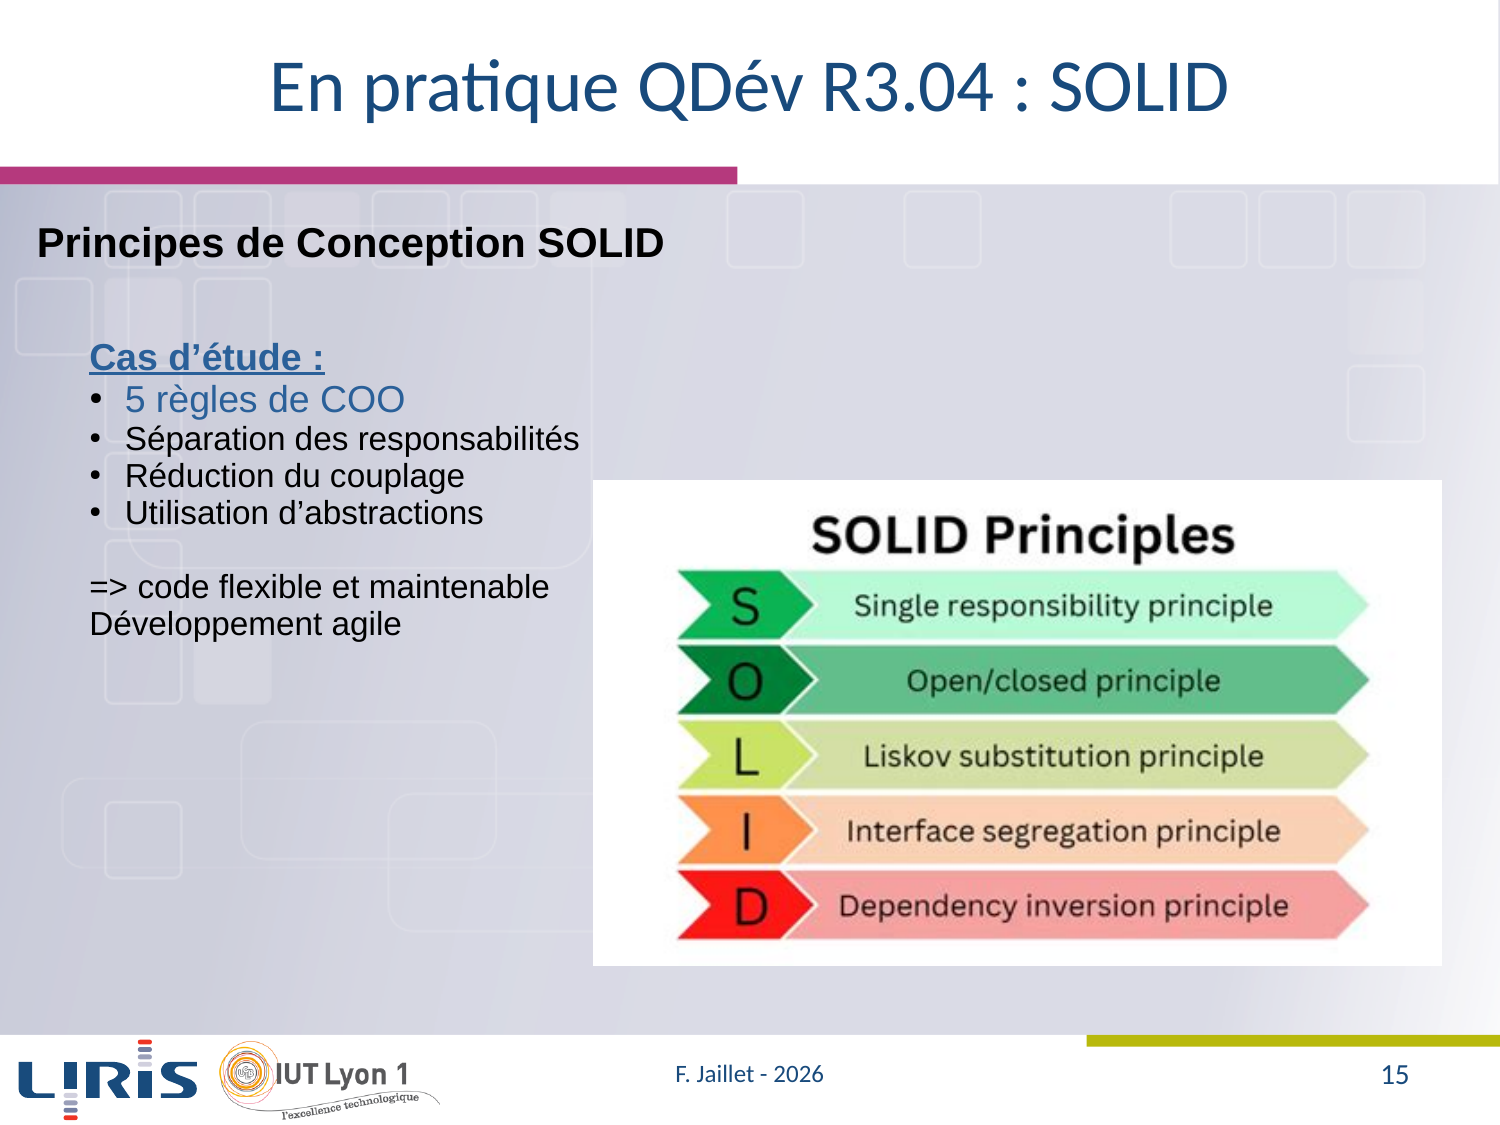

# En pratique QDév R3.04 : SOLID
Principes de Conception SOLID
Cas d’étude :
5 règles de COO
Séparation des responsabilités
Réduction du couplage
Utilisation d’abstractions
=> code flexible et maintenable
Développement agile
F. Jaillet - 2026